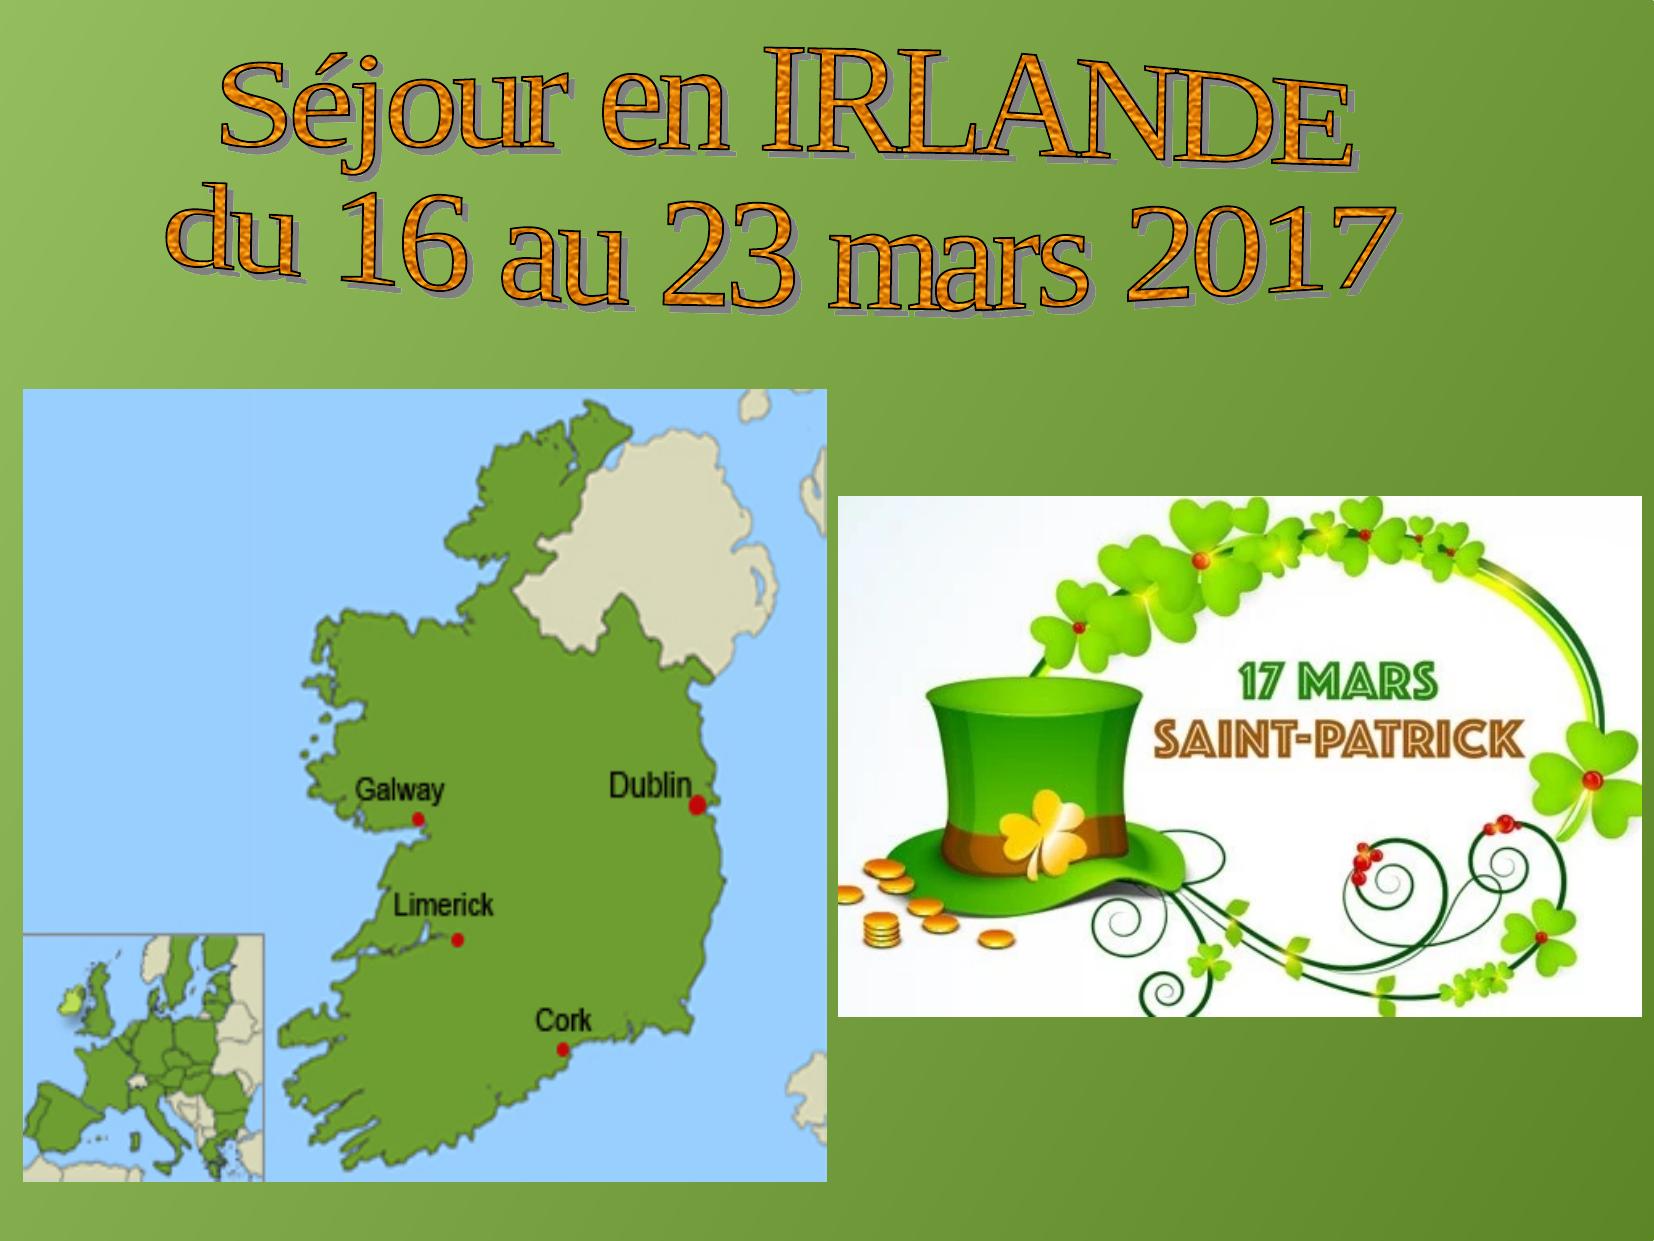

Séjour en IRLANDE
du 16 au 23 mars 2017